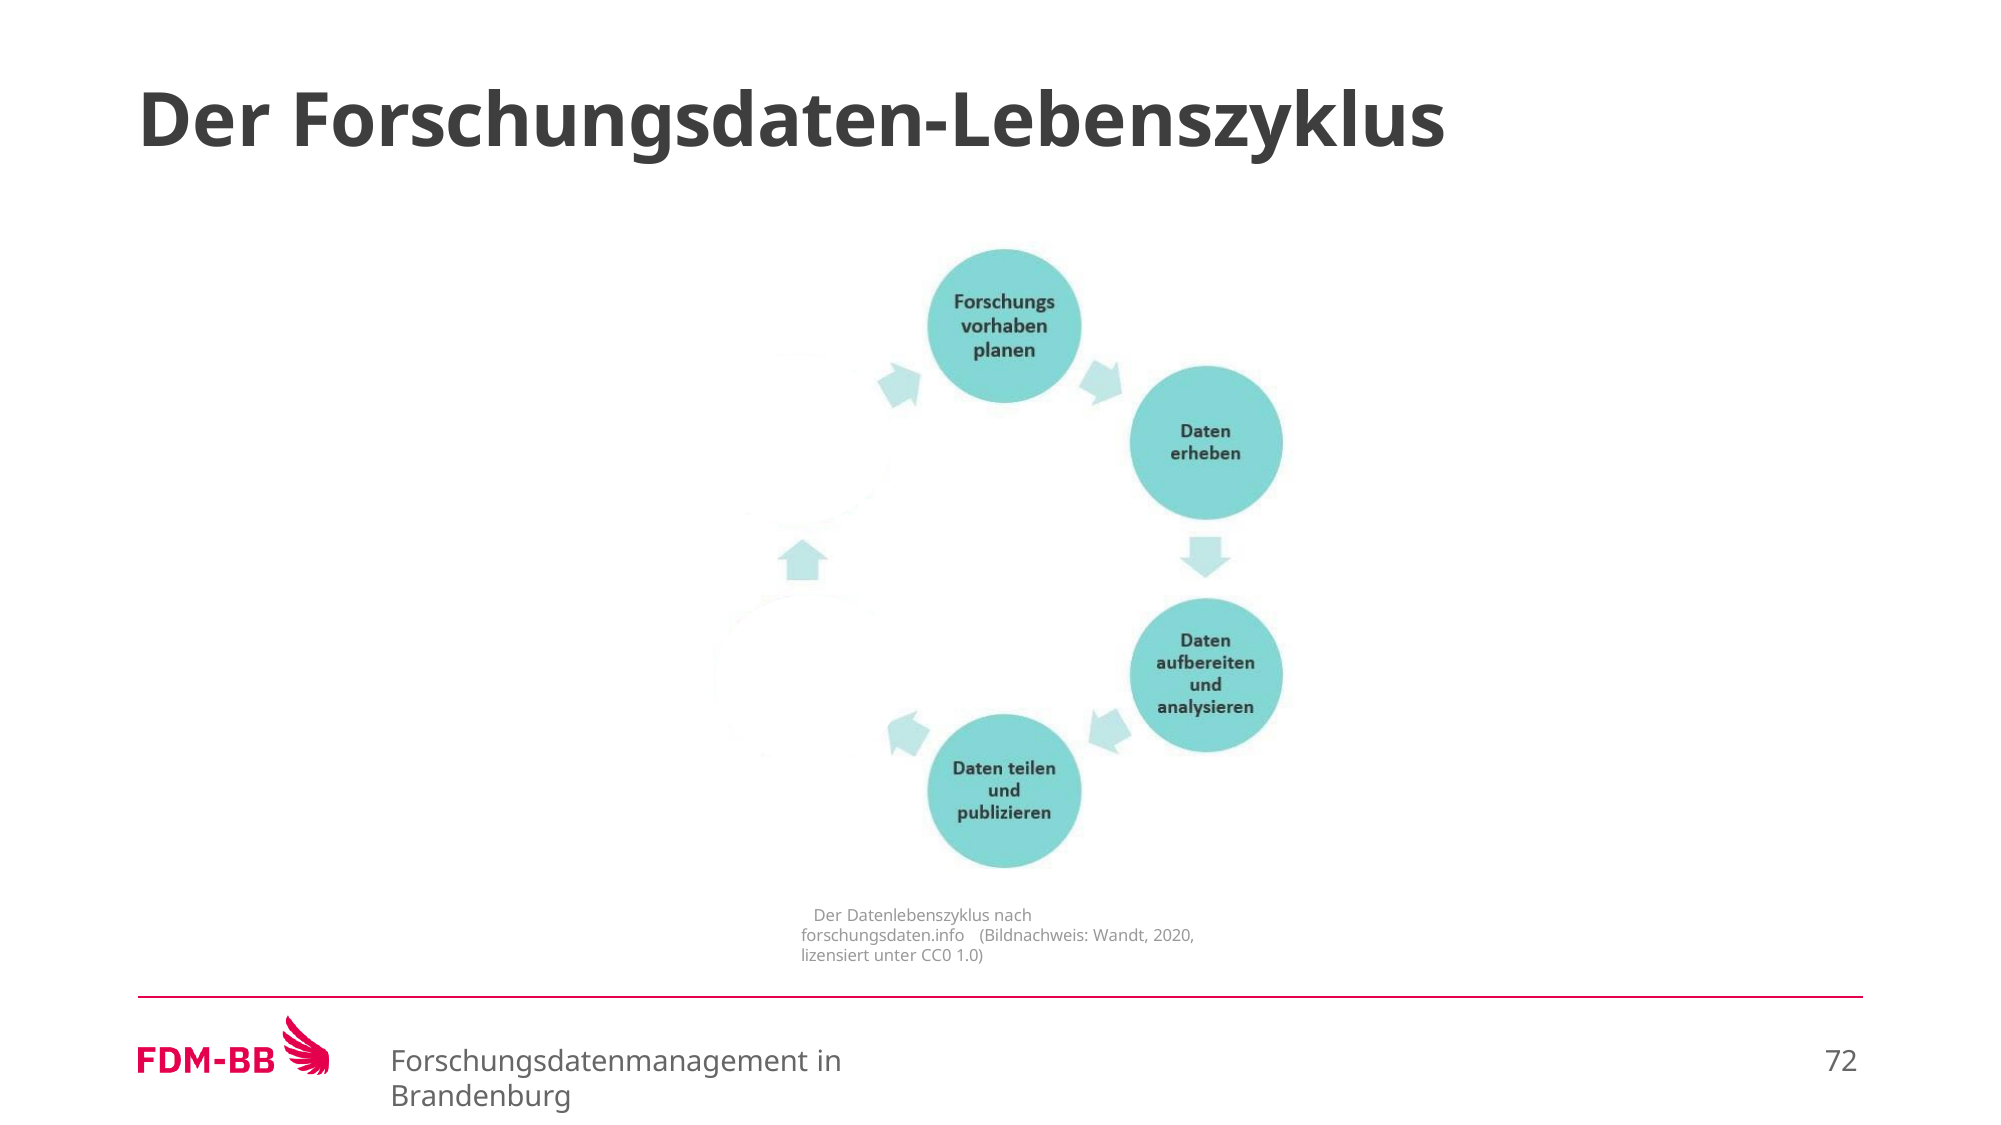

# Der Forschungsdaten-Lebenszyklus
Der Datenlebenszyklus nach forschungsdaten.info (Bildnachweis: Wandt, 2020, lizensiert unter CC0 1.0)
Forschungsdatenmanagement in Brandenburg
72